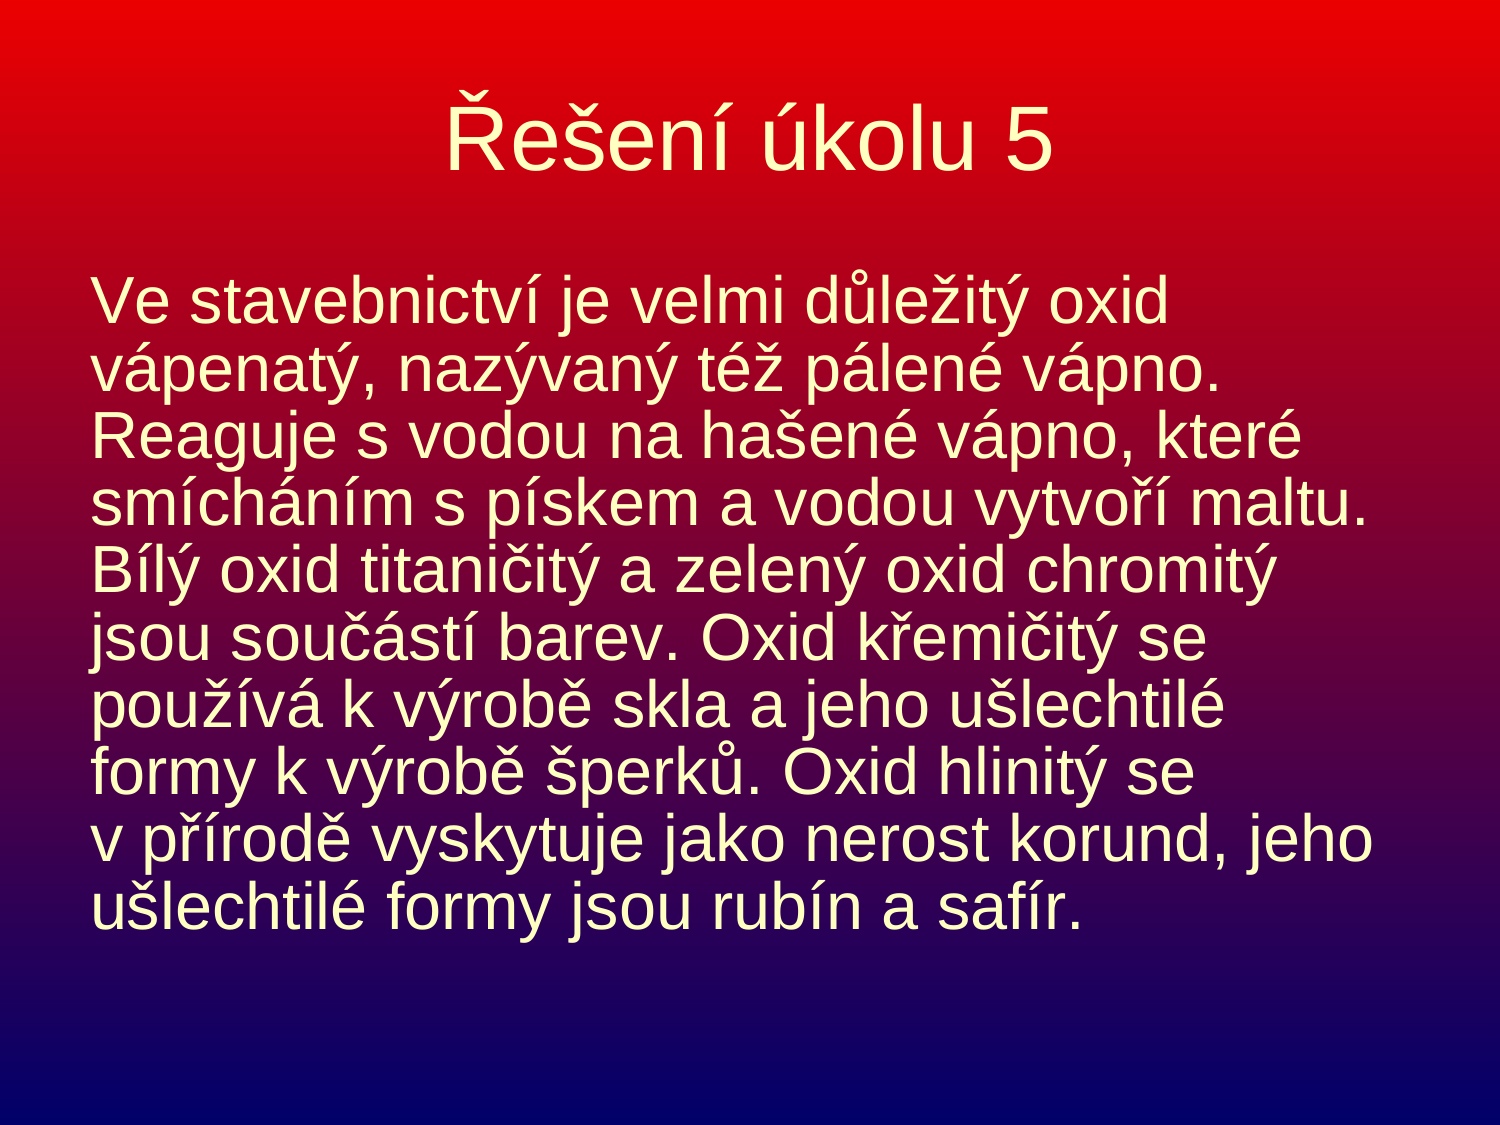

# Řešení úkolu 5
Ve stavebnictví je velmi důležitý oxid
vápenatý, nazývaný též pálené vápno.
Reaguje s vodou na hašené vápno, které
smícháním s pískem a vodou vytvoří maltu.
Bílý oxid titaničitý a zelený oxid chromitý
jsou součástí barev. Oxid křemičitý se
používá k výrobě skla a jeho ušlechtilé
formy k výrobě šperků. Oxid hlinitý se
v přírodě vyskytuje jako nerost korund, jeho
ušlechtilé formy jsou rubín a safír.